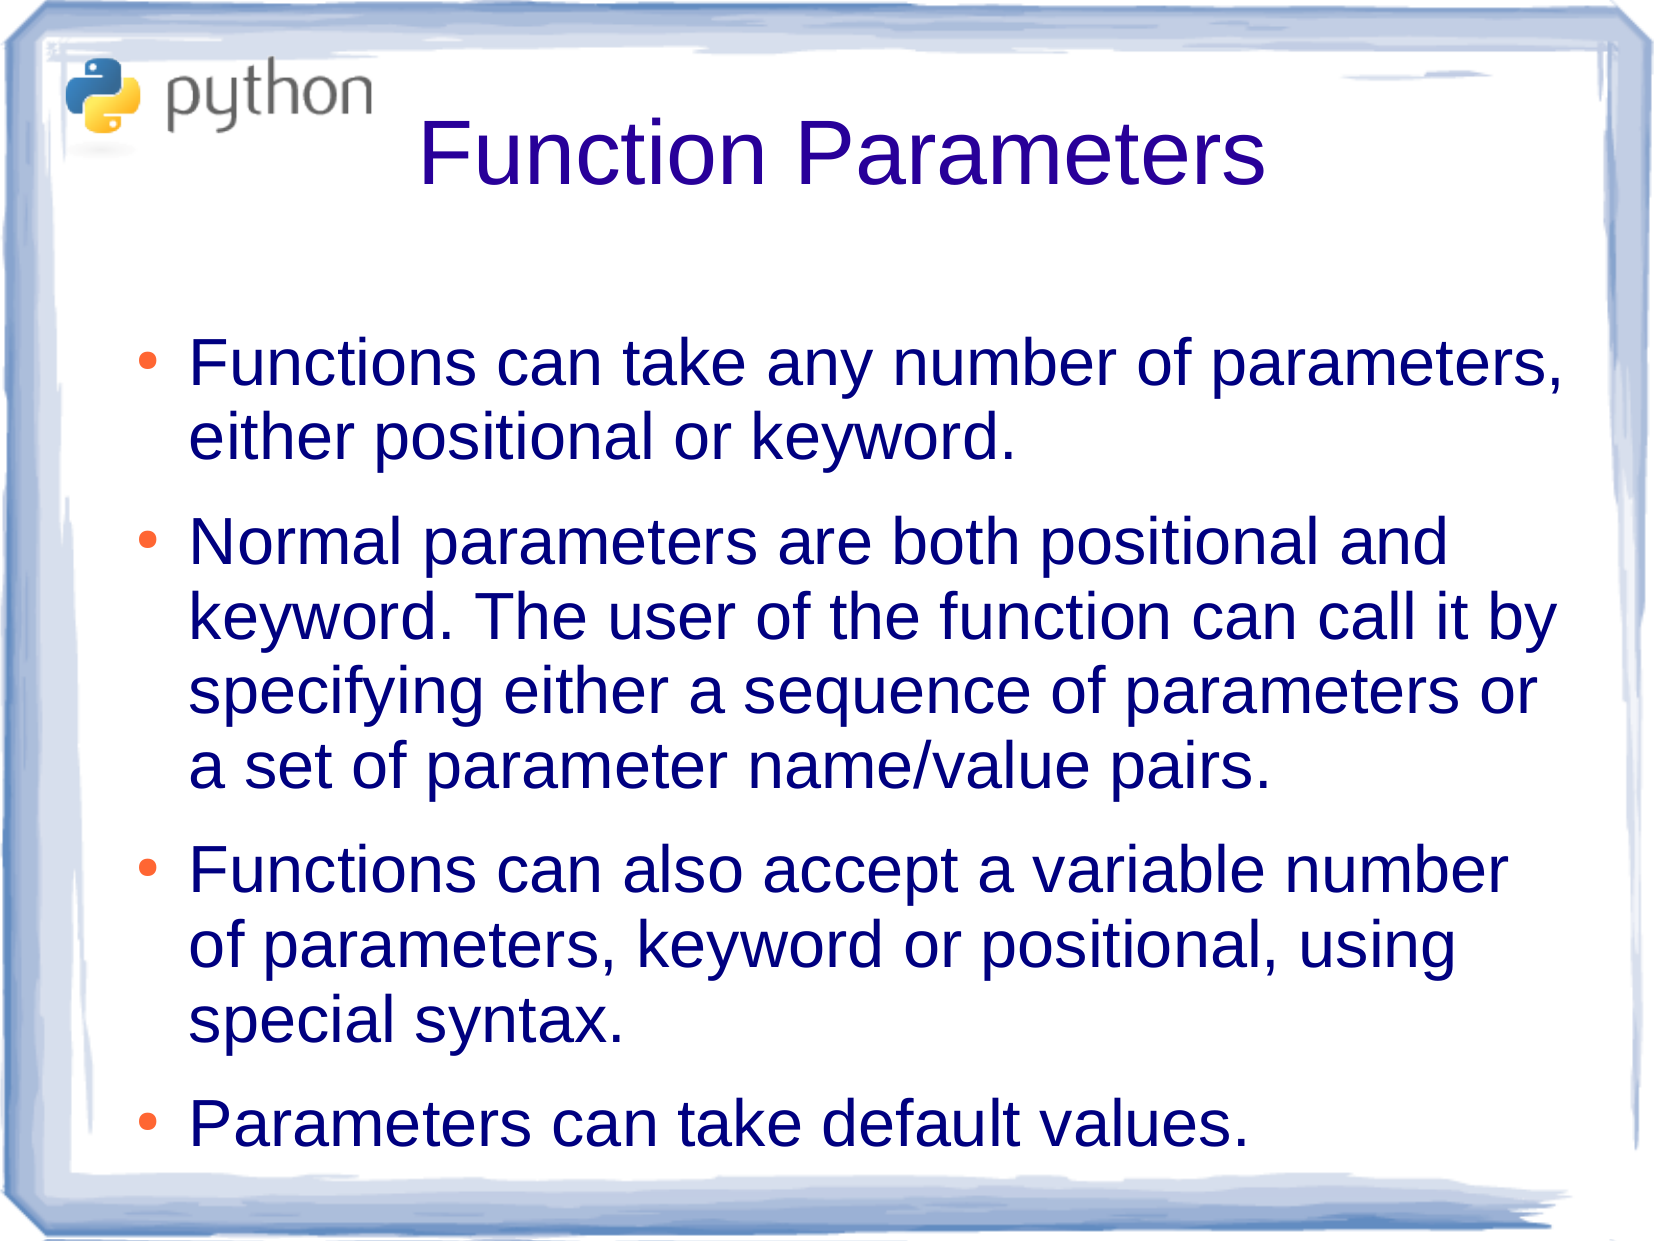

# Function Parameters
Functions can take any number of parameters, either positional or keyword.
Normal parameters are both positional and keyword. The user of the function can call it by specifying either a sequence of parameters or a set of parameter name/value pairs.
Functions can also accept a variable number of parameters, keyword or positional, using special syntax.
Parameters can take default values.